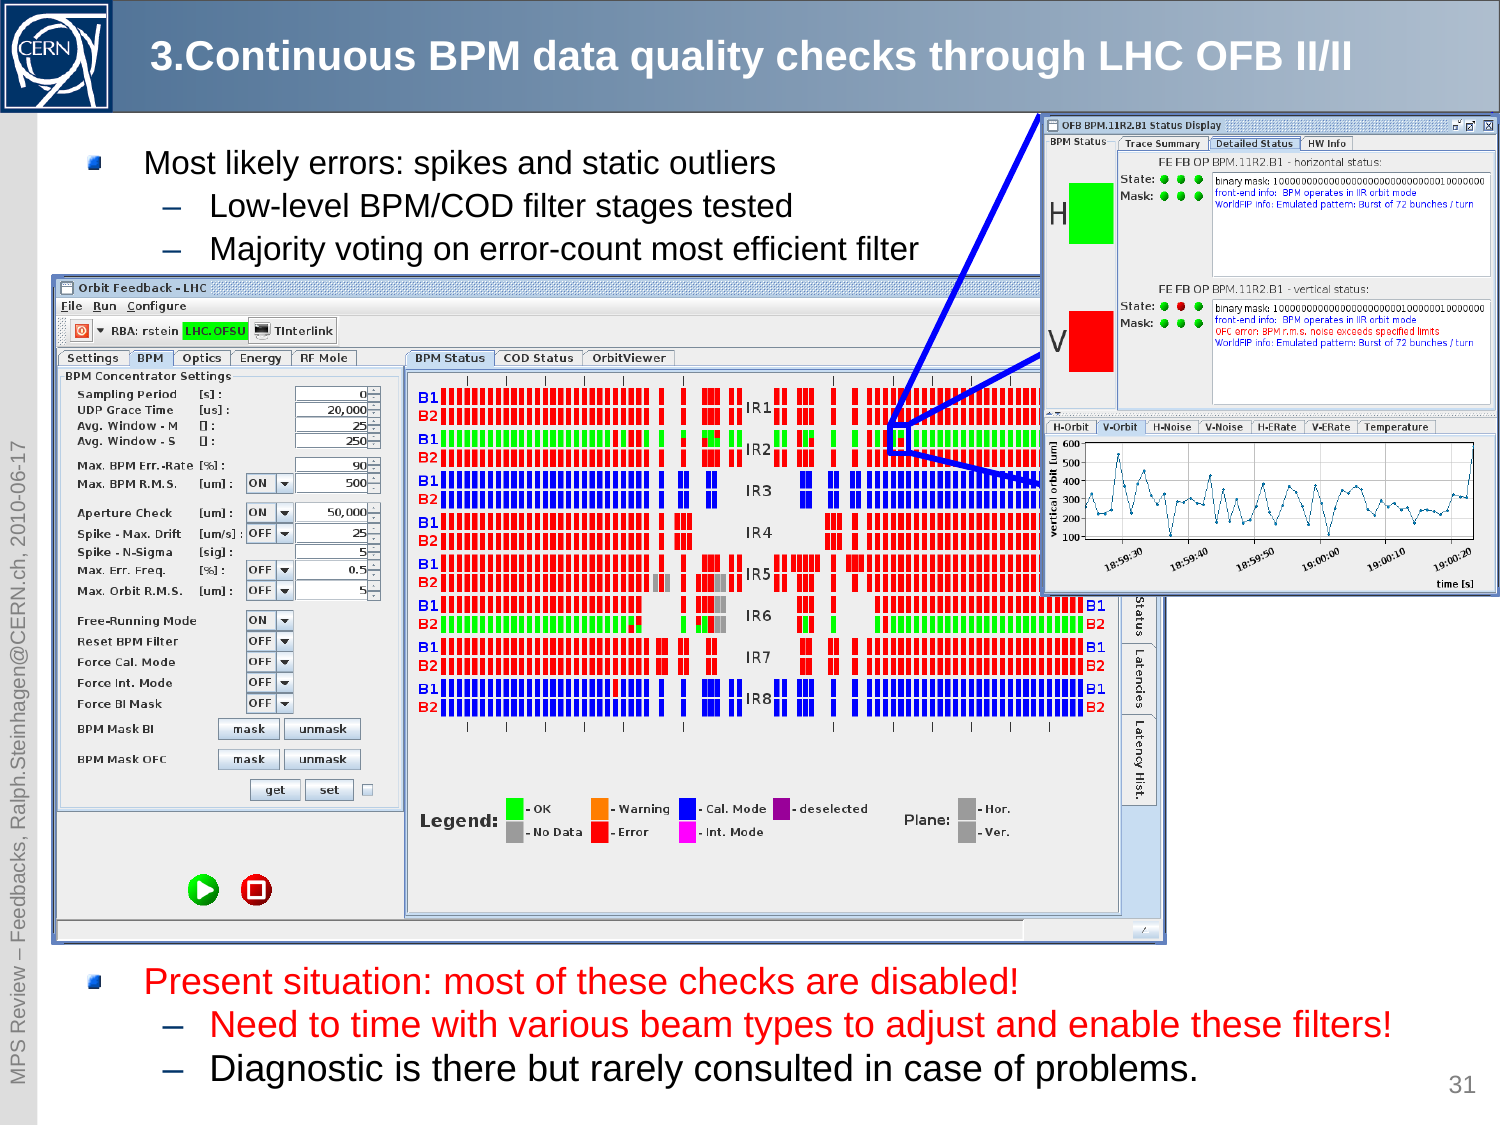

# 3.Continuous BPM data quality checks through LHC OFB II/II
Most likely errors: spikes and static outliers
Low-level BPM/COD filter stages tested
Majority voting on error-count most efficient filter
Present situation: most of these checks are disabled!
Need to time with various beam types to adjust and enable these filters!
Diagnostic is there but rarely consulted in case of problems.